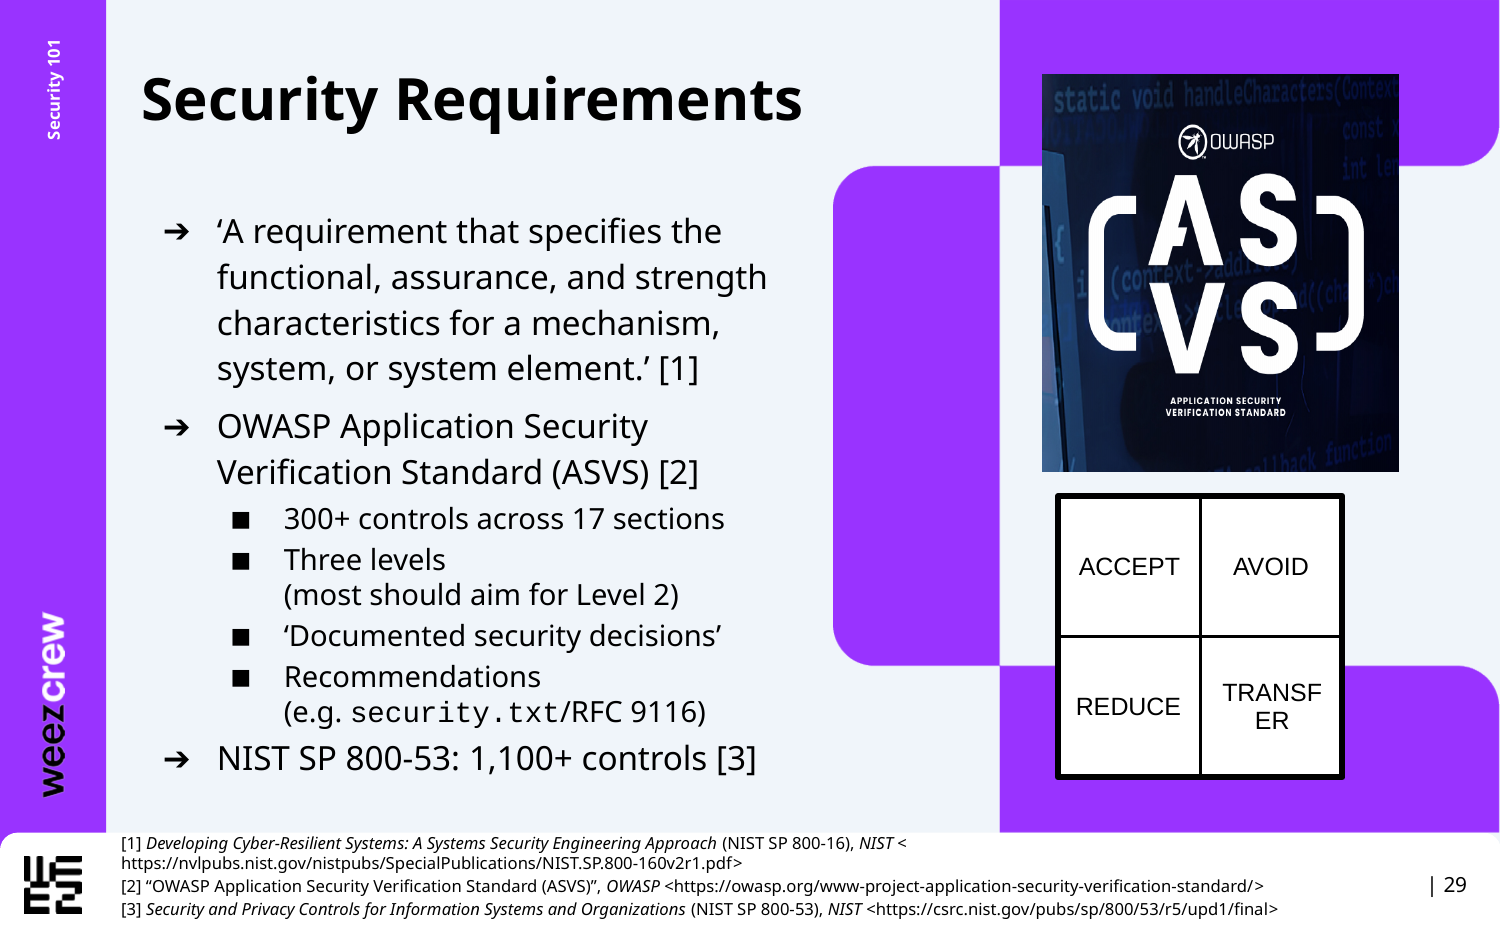

Security Requirements
‘A requirement that specifies the functional, assurance, and strength characteristics for a mechanism, system, or system element.’ [1]
OWASP Application Security Verification Standard (ASVS) [2]
300+ controls across 17 sections
Three levels
(most should aim for Level 2)
‘Documented security decisions’
Recommendations
(e.g. security.txt/RFC 9116)
NIST SP 800-53: 1,100+ controls [3]
Security 101
ACCEPT
AVOID
REDUCE
TRANSFER
# [1] Developing Cyber-Resilient Systems: A Systems Security Engineering Approach (NIST SP 800-16), NIST <https://nvlpubs.nist.gov/nistpubs/SpecialPublications/NIST.SP.800-160v2r1.pdf>
[2] “OWASP Application Security Verification Standard (ASVS)”, OWASP <https://owasp.org/www-project-application-security-verification-standard/>
[3] Security and Privacy Controls for Information Systems and Organizations (NIST SP 800-53), NIST <https://csrc.nist.gov/pubs/sp/800/53/r5/upd1/final>